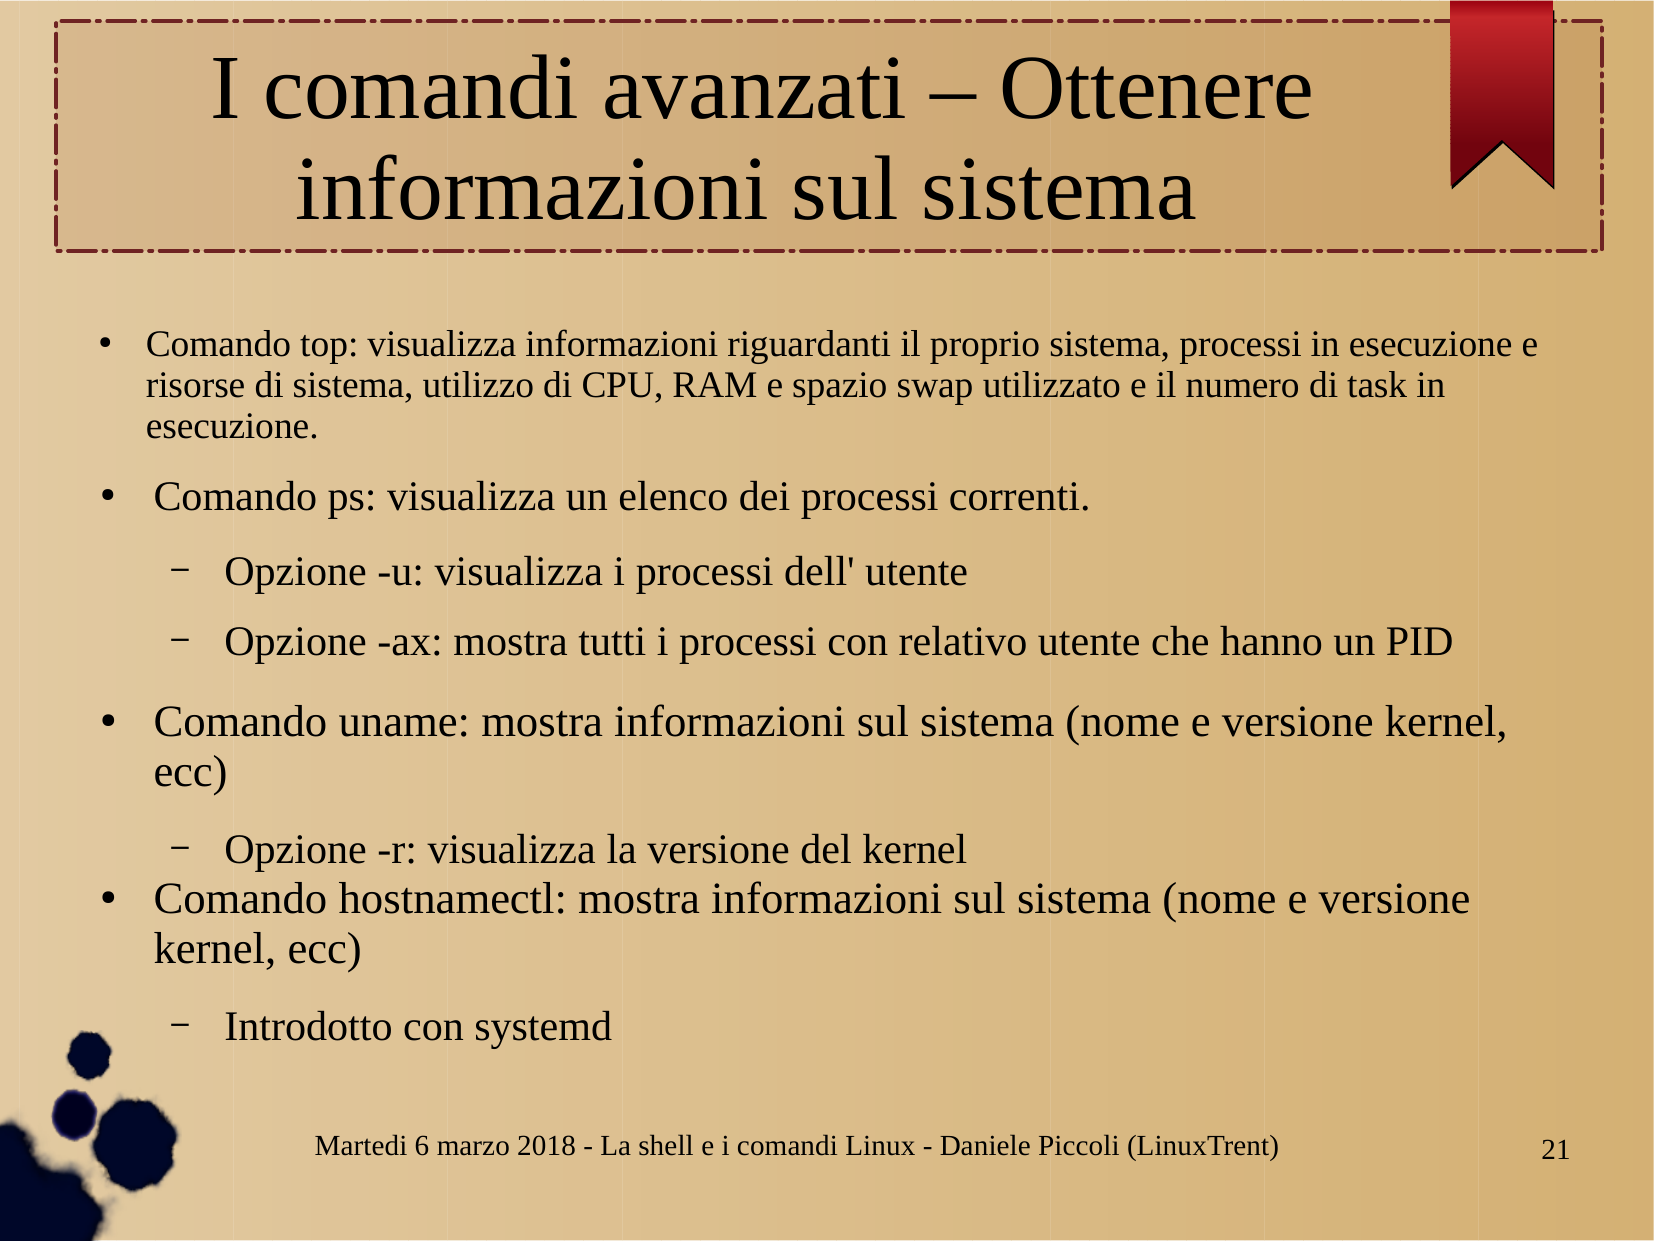

# I comandi avanzati – Ottenere informazioni sul sistema
Comando top: visualizza informazioni riguardanti il proprio sistema, processi in esecuzione e risorse di sistema, utilizzo di CPU, RAM e spazio swap utilizzato e il numero di task in esecuzione.
Comando ps: visualizza un elenco dei processi correnti.
Opzione -u: visualizza i processi dell' utente
Opzione -ax: mostra tutti i processi con relativo utente che hanno un PID
Comando uname: mostra informazioni sul sistema (nome e versione kernel, ecc)
Opzione -r: visualizza la versione del kernel
Comando hostnamectl: mostra informazioni sul sistema (nome e versione kernel, ecc)
Introdotto con systemd
Martedi 6 marzo 2018 - La shell e i comandi Linux - Daniele Piccoli (LinuxTrent)
21